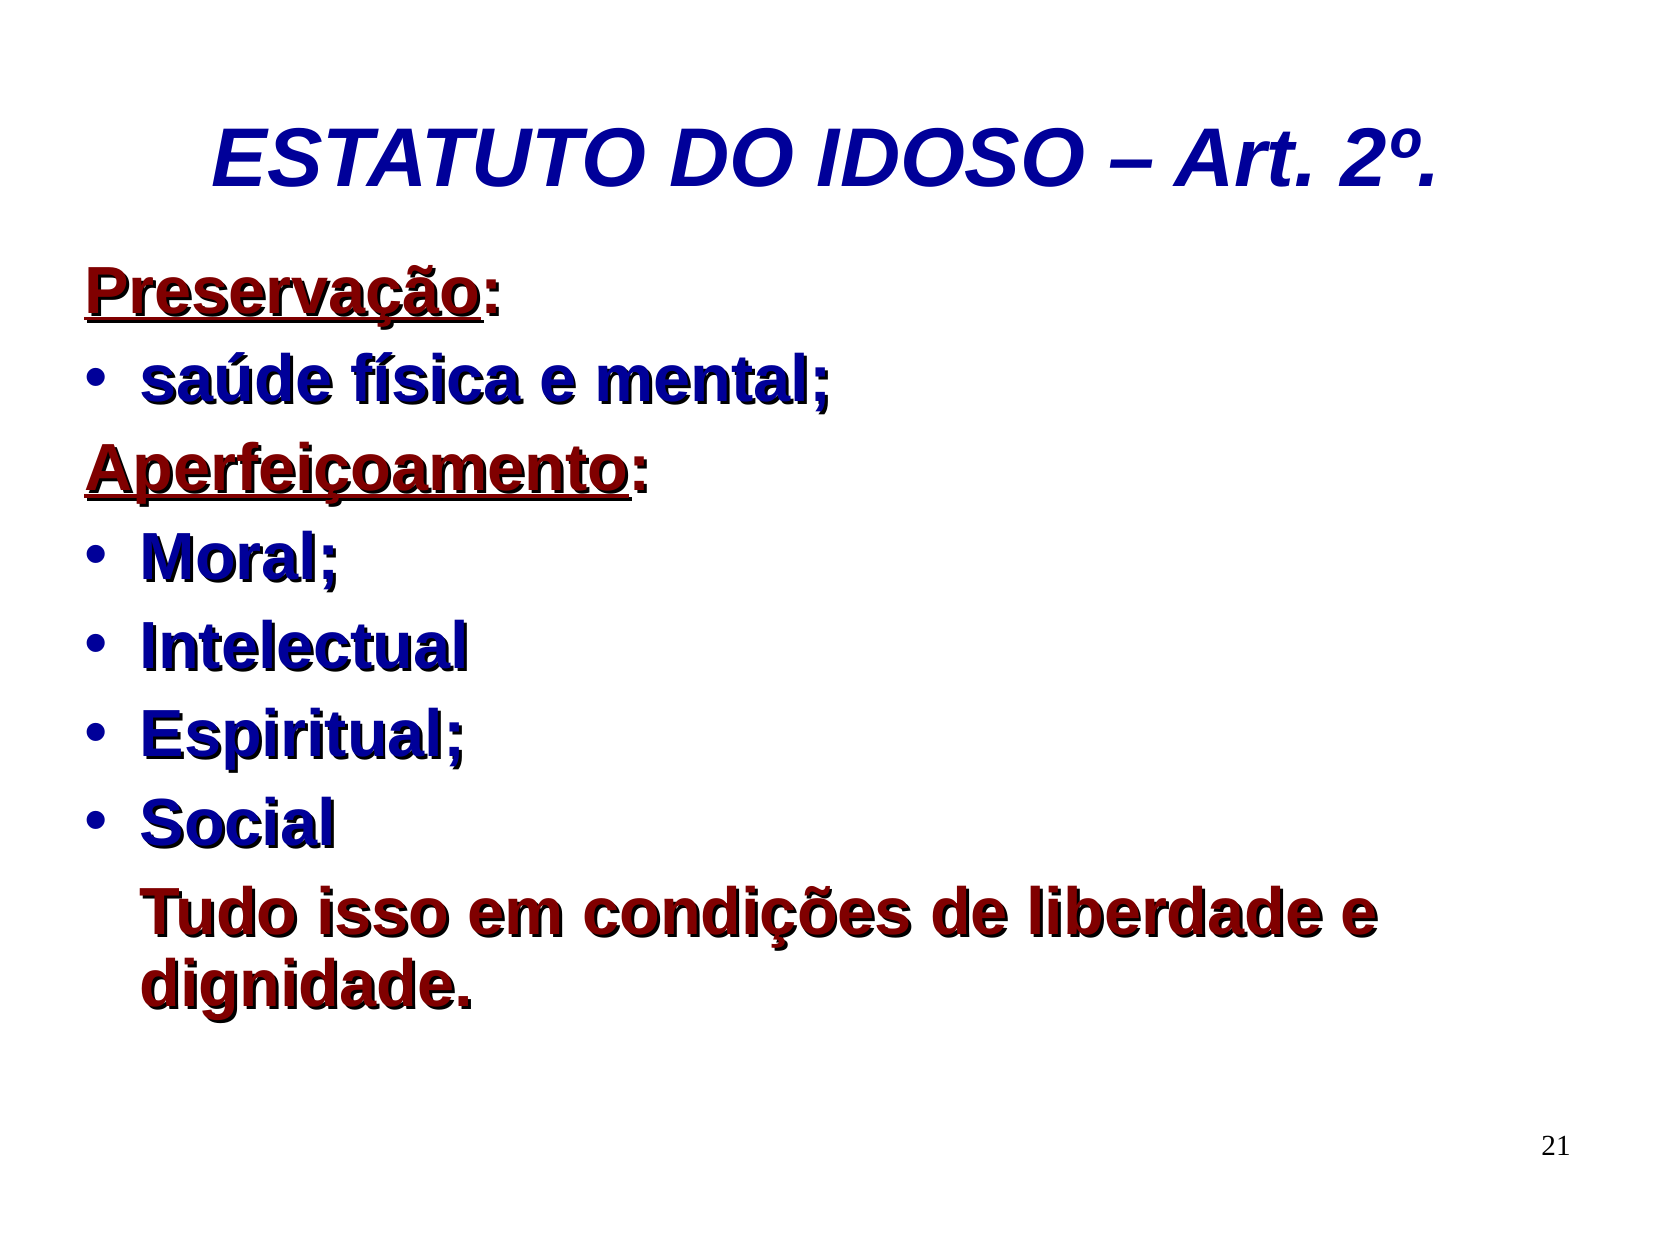

# ESTATUTO DO IDOSO – Art. 2º.
Preservação:
saúde física e mental;
Aperfeiçoamento:
Moral;
Intelectual
Espiritual;
Social
 Tudo isso em condições de liberdade e dignidade.
21